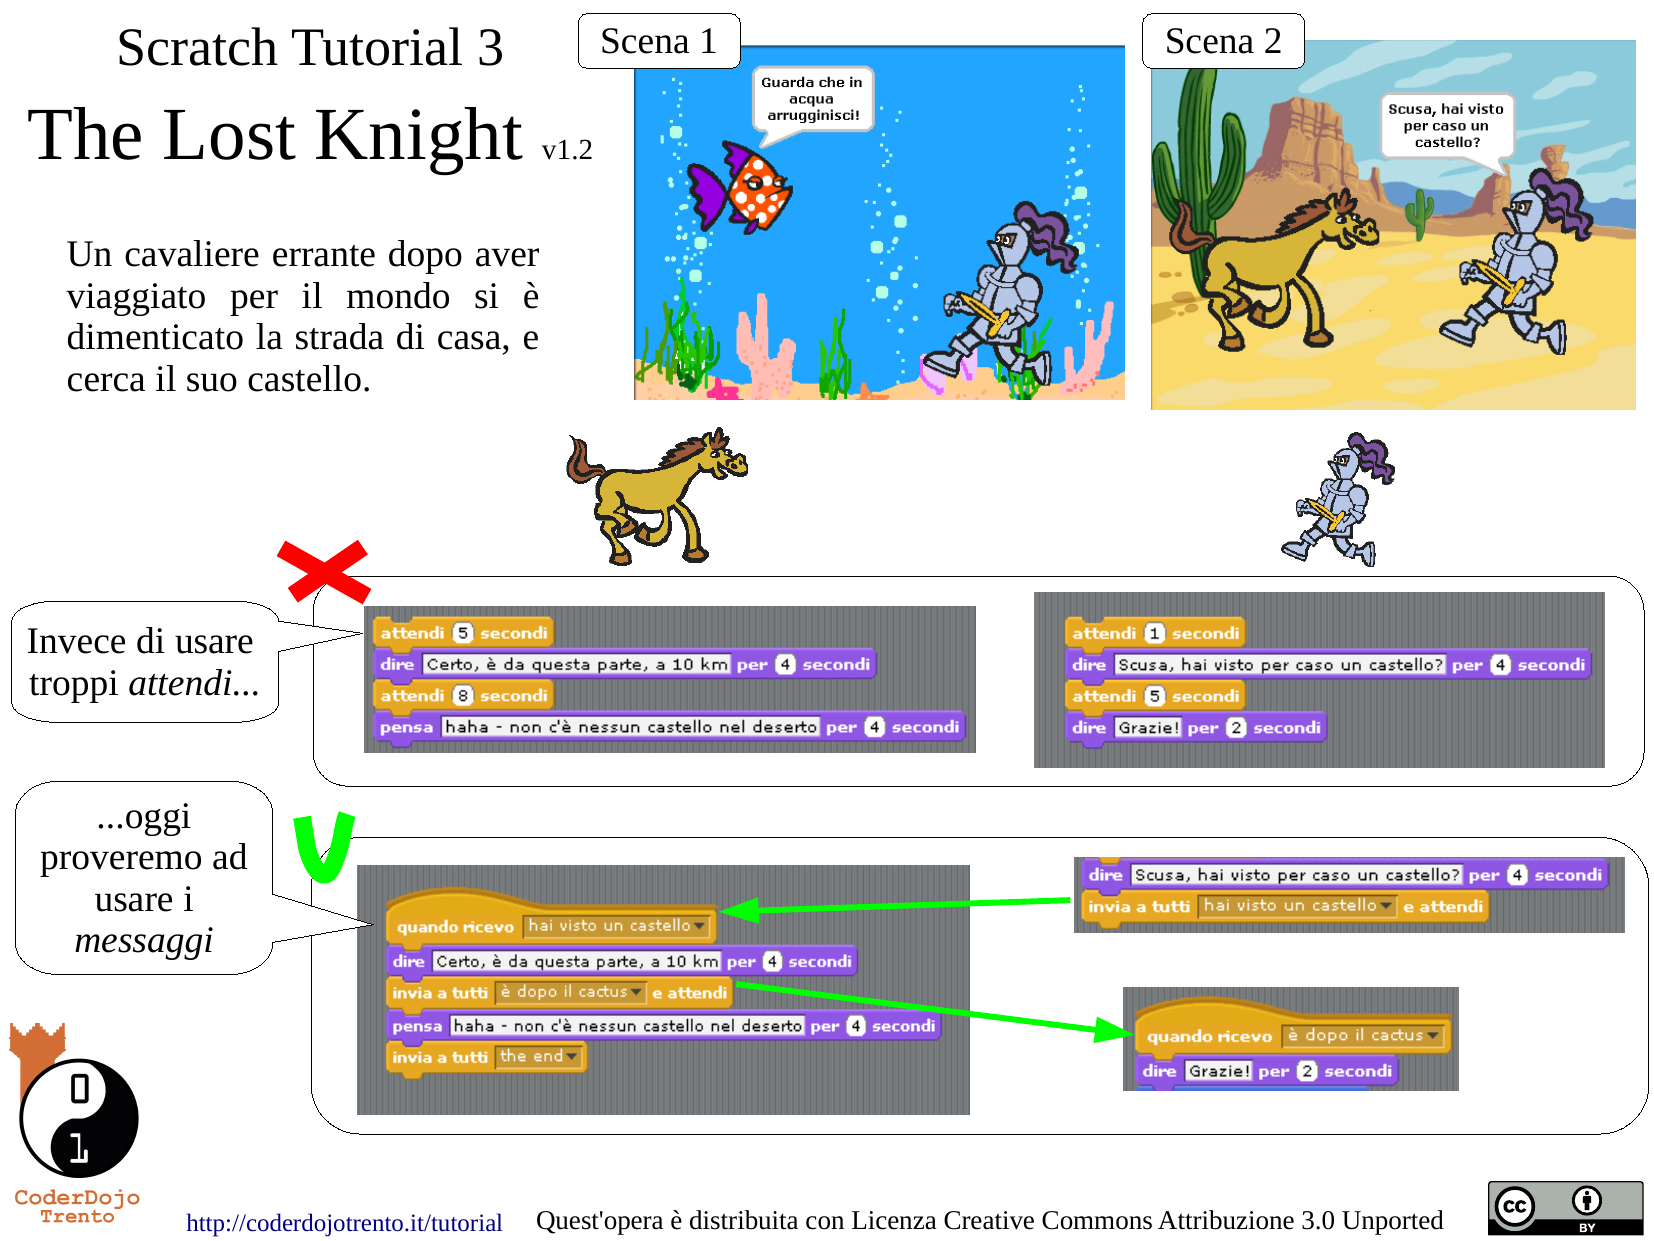

Scratch Tutorial 3
The Lost Knight v1.2
Scena 1
Scena 2
Un cavaliere errante dopo aver viaggiato per il mondo si è dimenticato la strada di casa, e cerca il suo castello.
Invece di usare
troppi attendi...
...oggi proveremo ad usare i messaggi
 Quest'opera è distribuita con Licenza Creative Commons Attribuzione 3.0 Unported
http://coderdojotrento.it/tutorial
 The Lost Knight v1.2